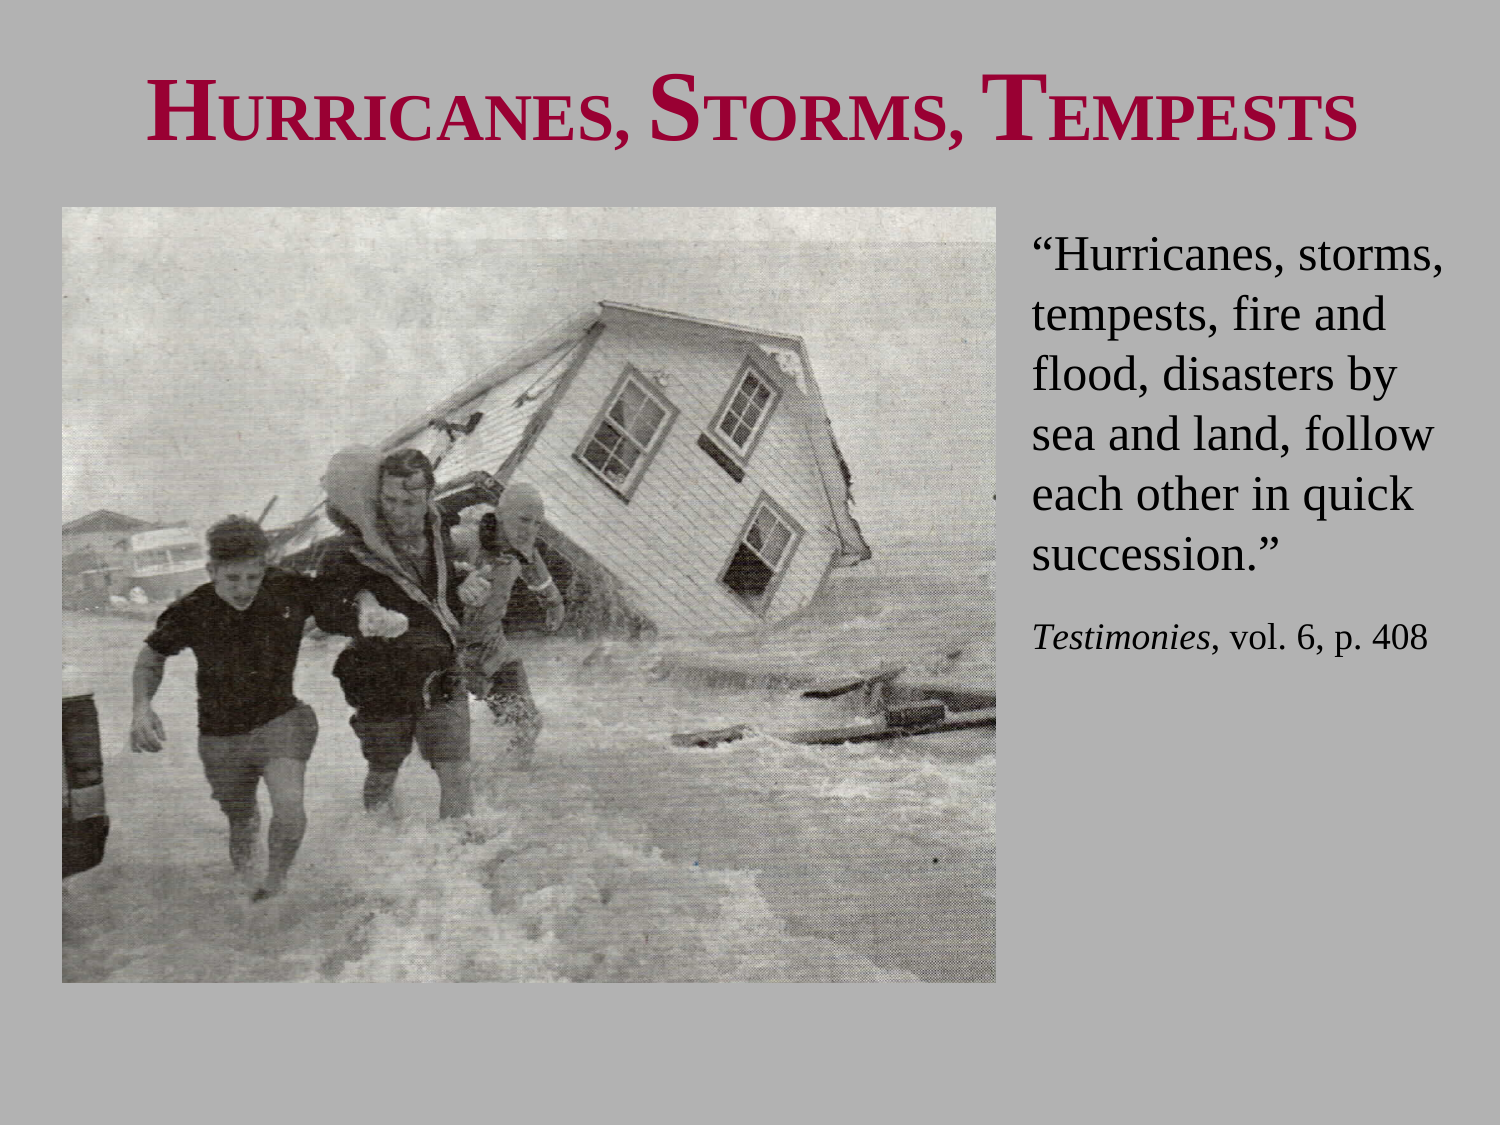

HURRICANES, STORMS, TEMPESTS
“Hurricanes, storms, tempests, fire and flood, disasters by sea and land, follow each other in quick succession.”
Testimonies, vol. 6, p. 408